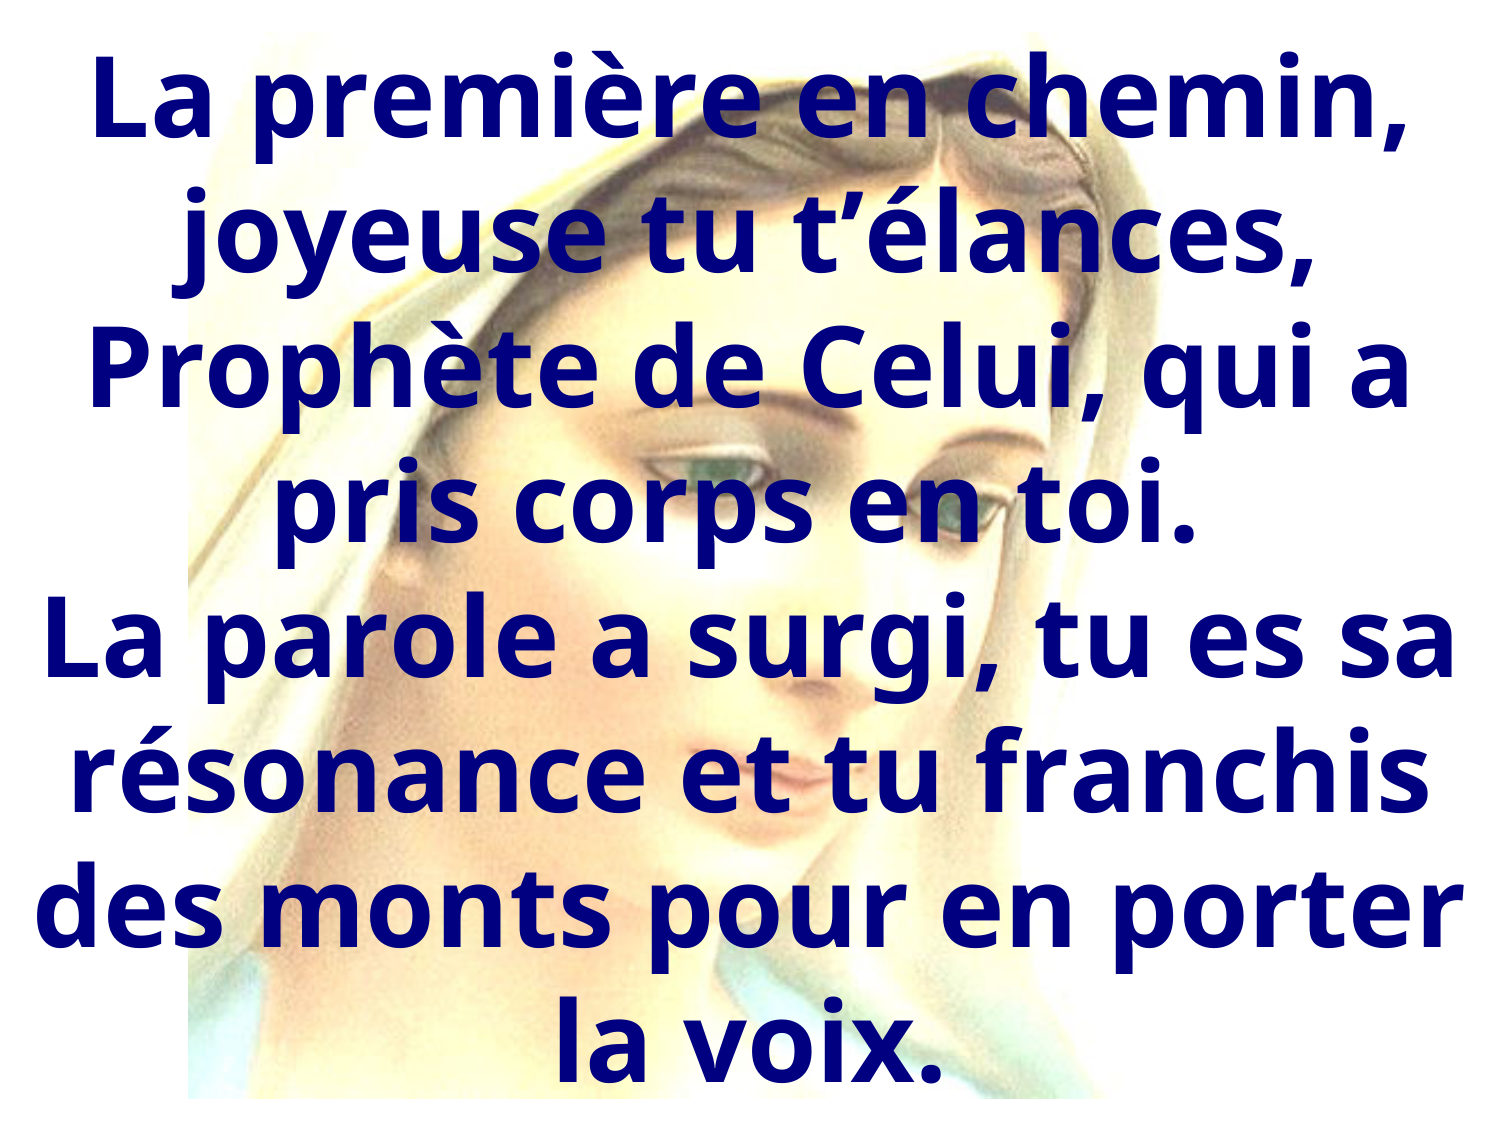

# La première en chemin, joyeuse tu t’élances, Prophète de Celui, qui a pris corps en toi.  La parole a surgi, tu es sa résonance et tu franchis des monts pour en porter la voix.